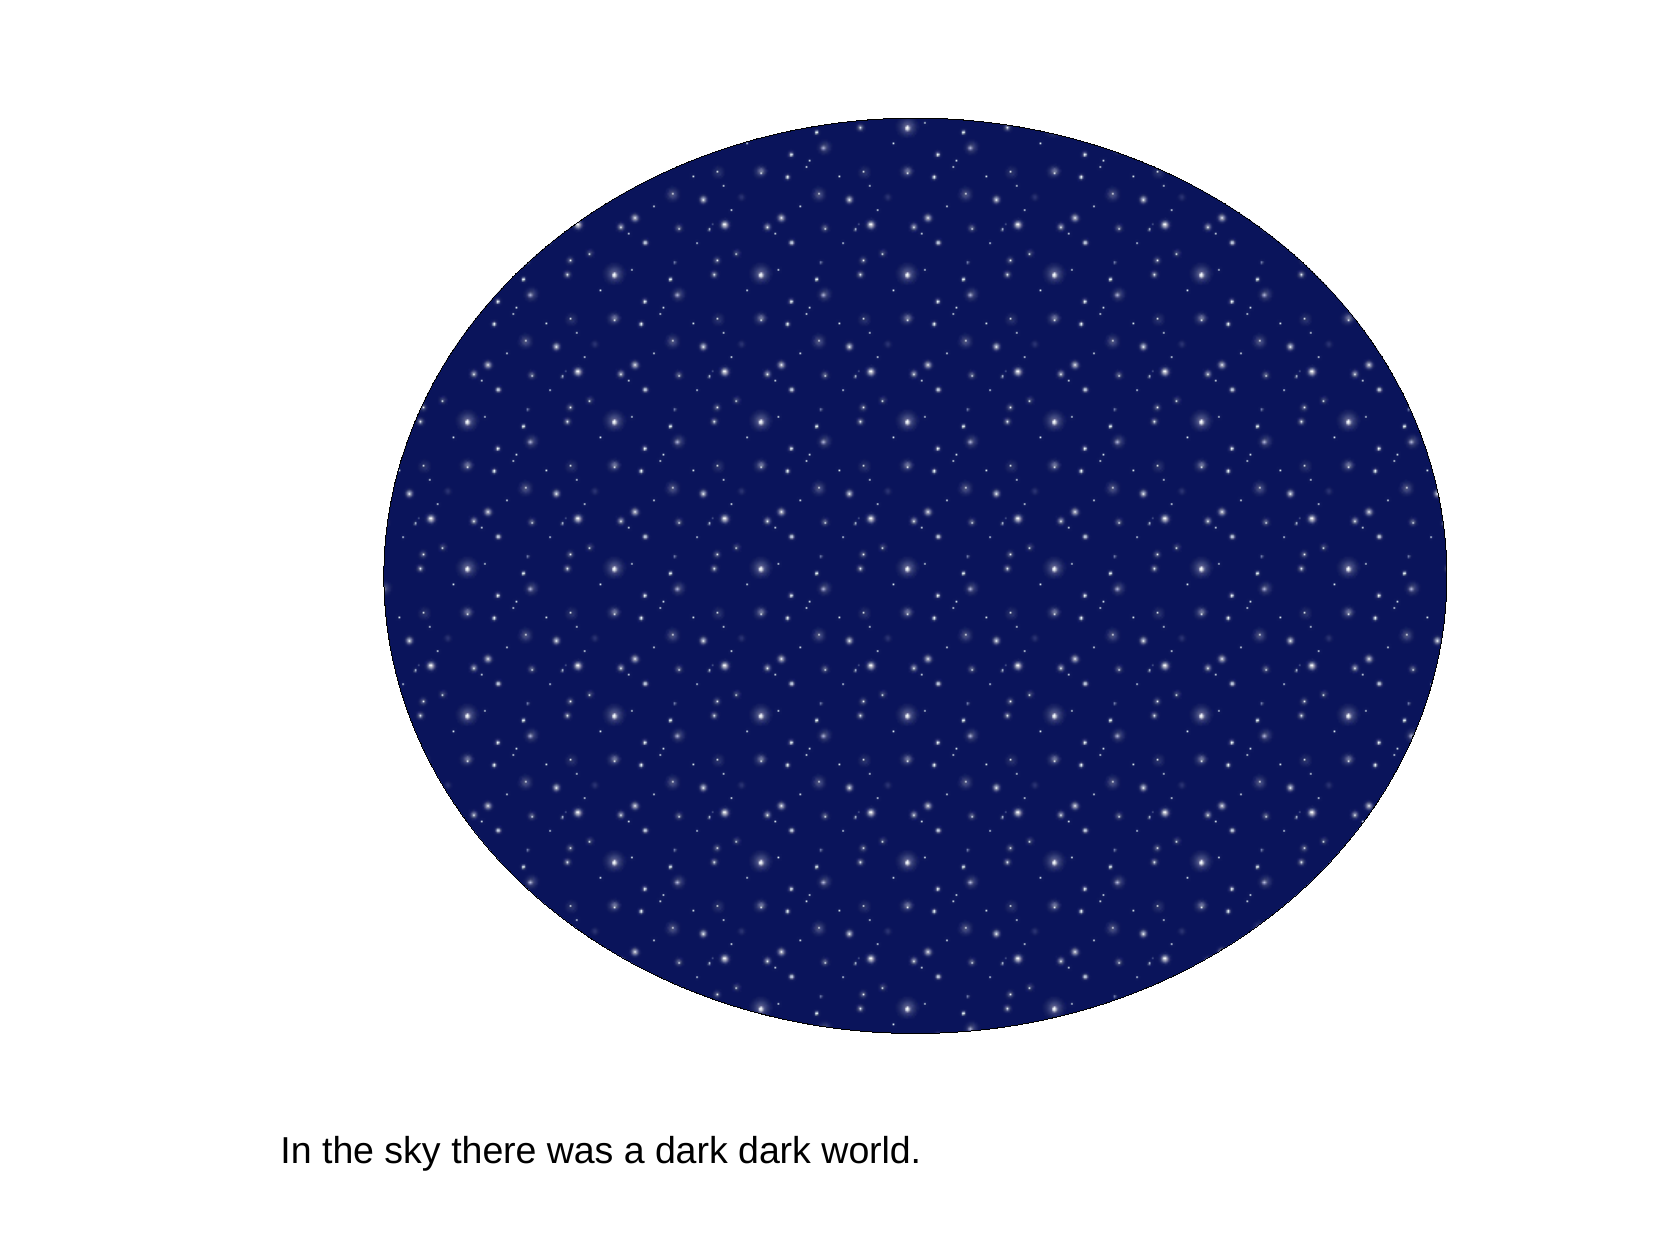

In the sky there was a dark dark world.